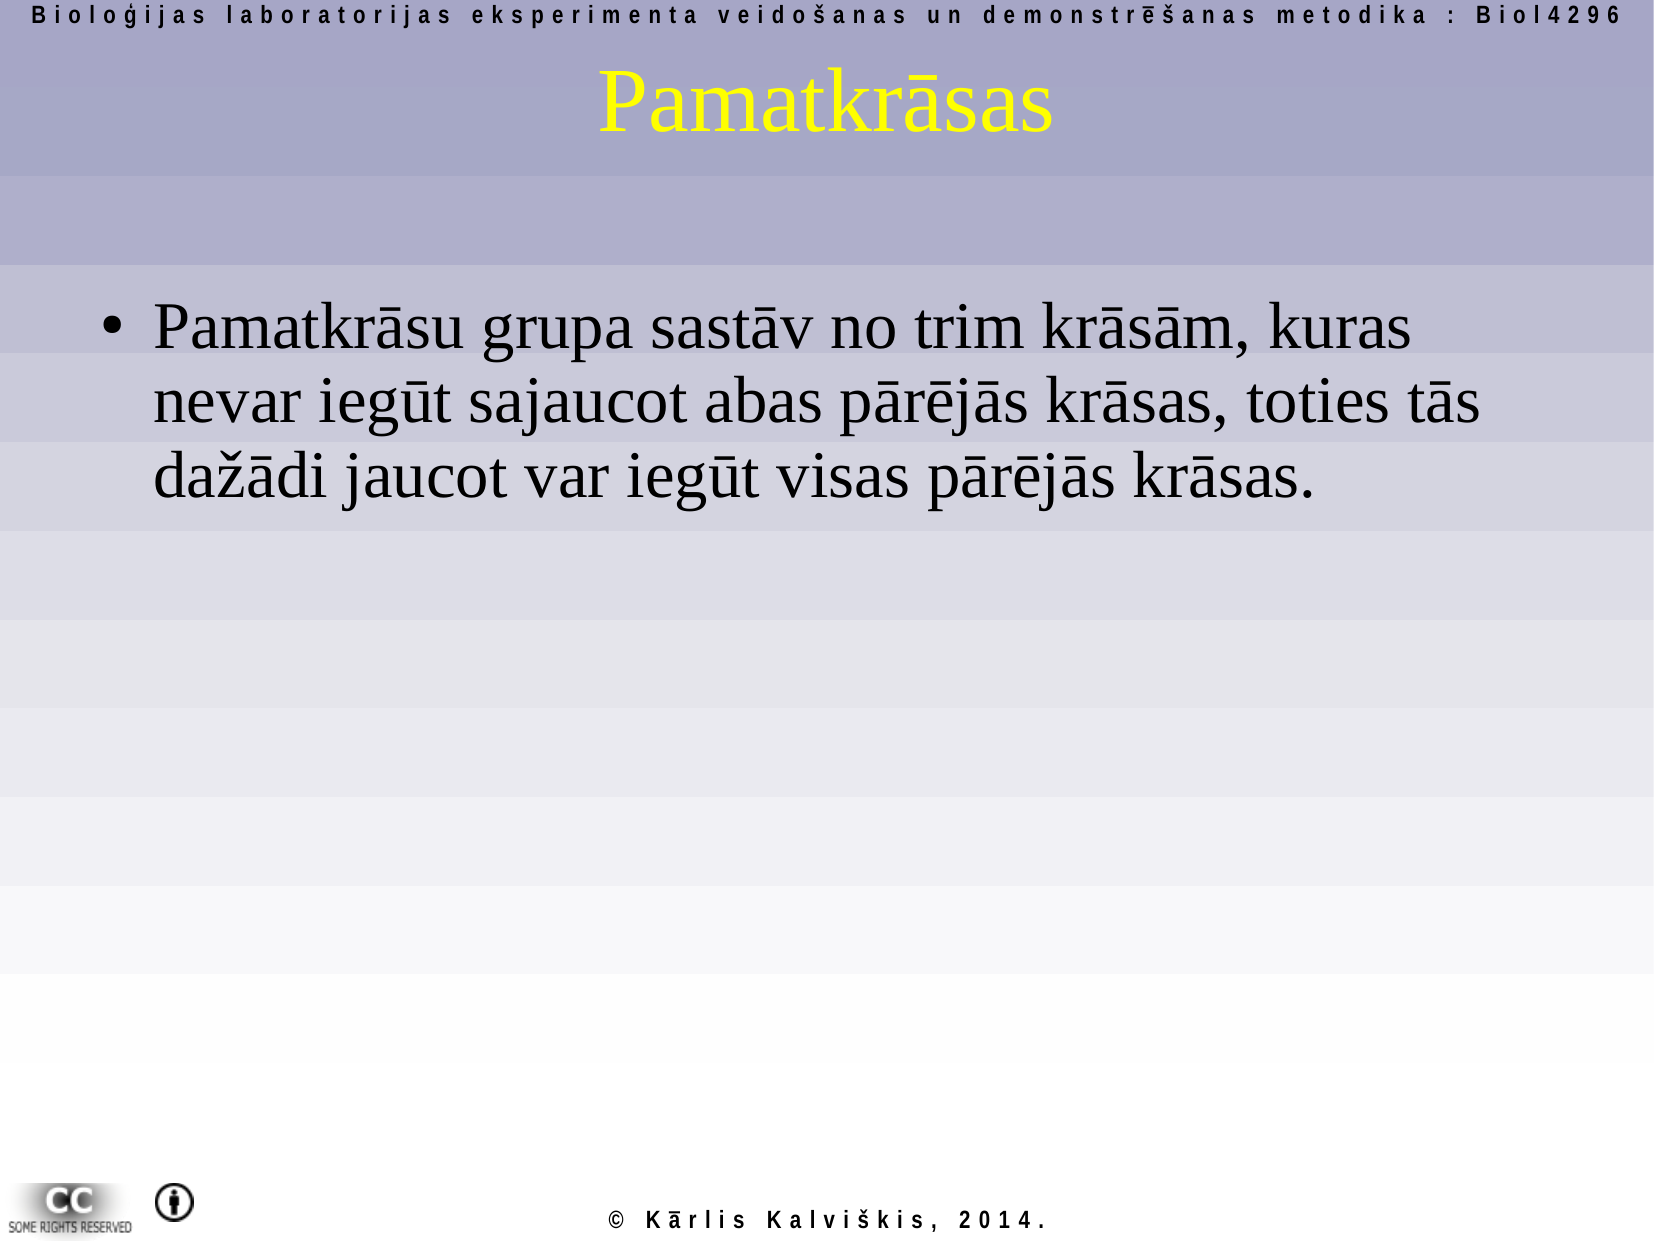

# Pamatkrāsas
Pamatkrāsu grupa sastāv no trim krāsām, kuras nevar iegūt sajaucot abas pārējās krāsas, toties tās dažādi jaucot var iegūt visas pārējās krāsas.